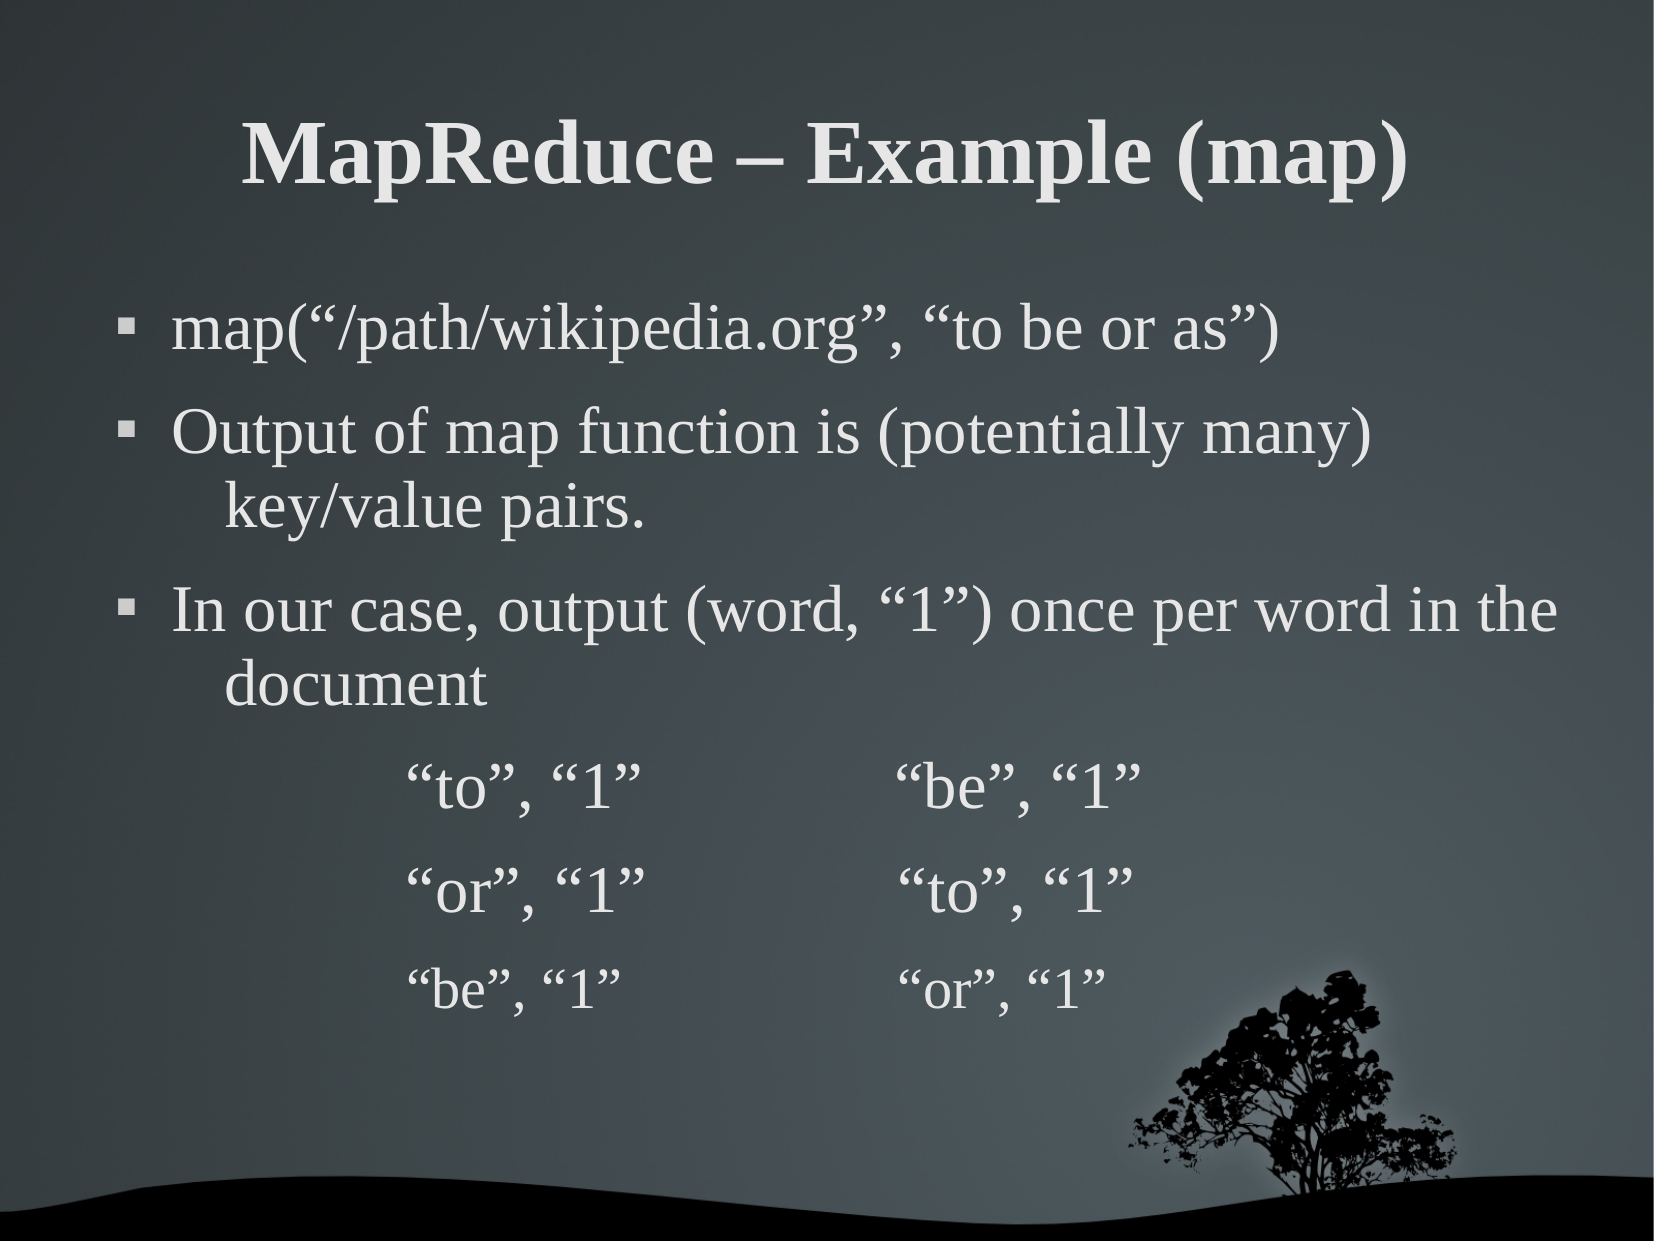

# MapReduce – Example (map)
map(“/path/wikipedia.org”, “to be or as”)
Output of map function is (potentially many) key/value pairs.
In our case, output (word, “1”) once per word in the document
 “to”, “1” “be”, “1”
 “or”, “1” “to”, “1”
 “be”, “1” “or”, “1”